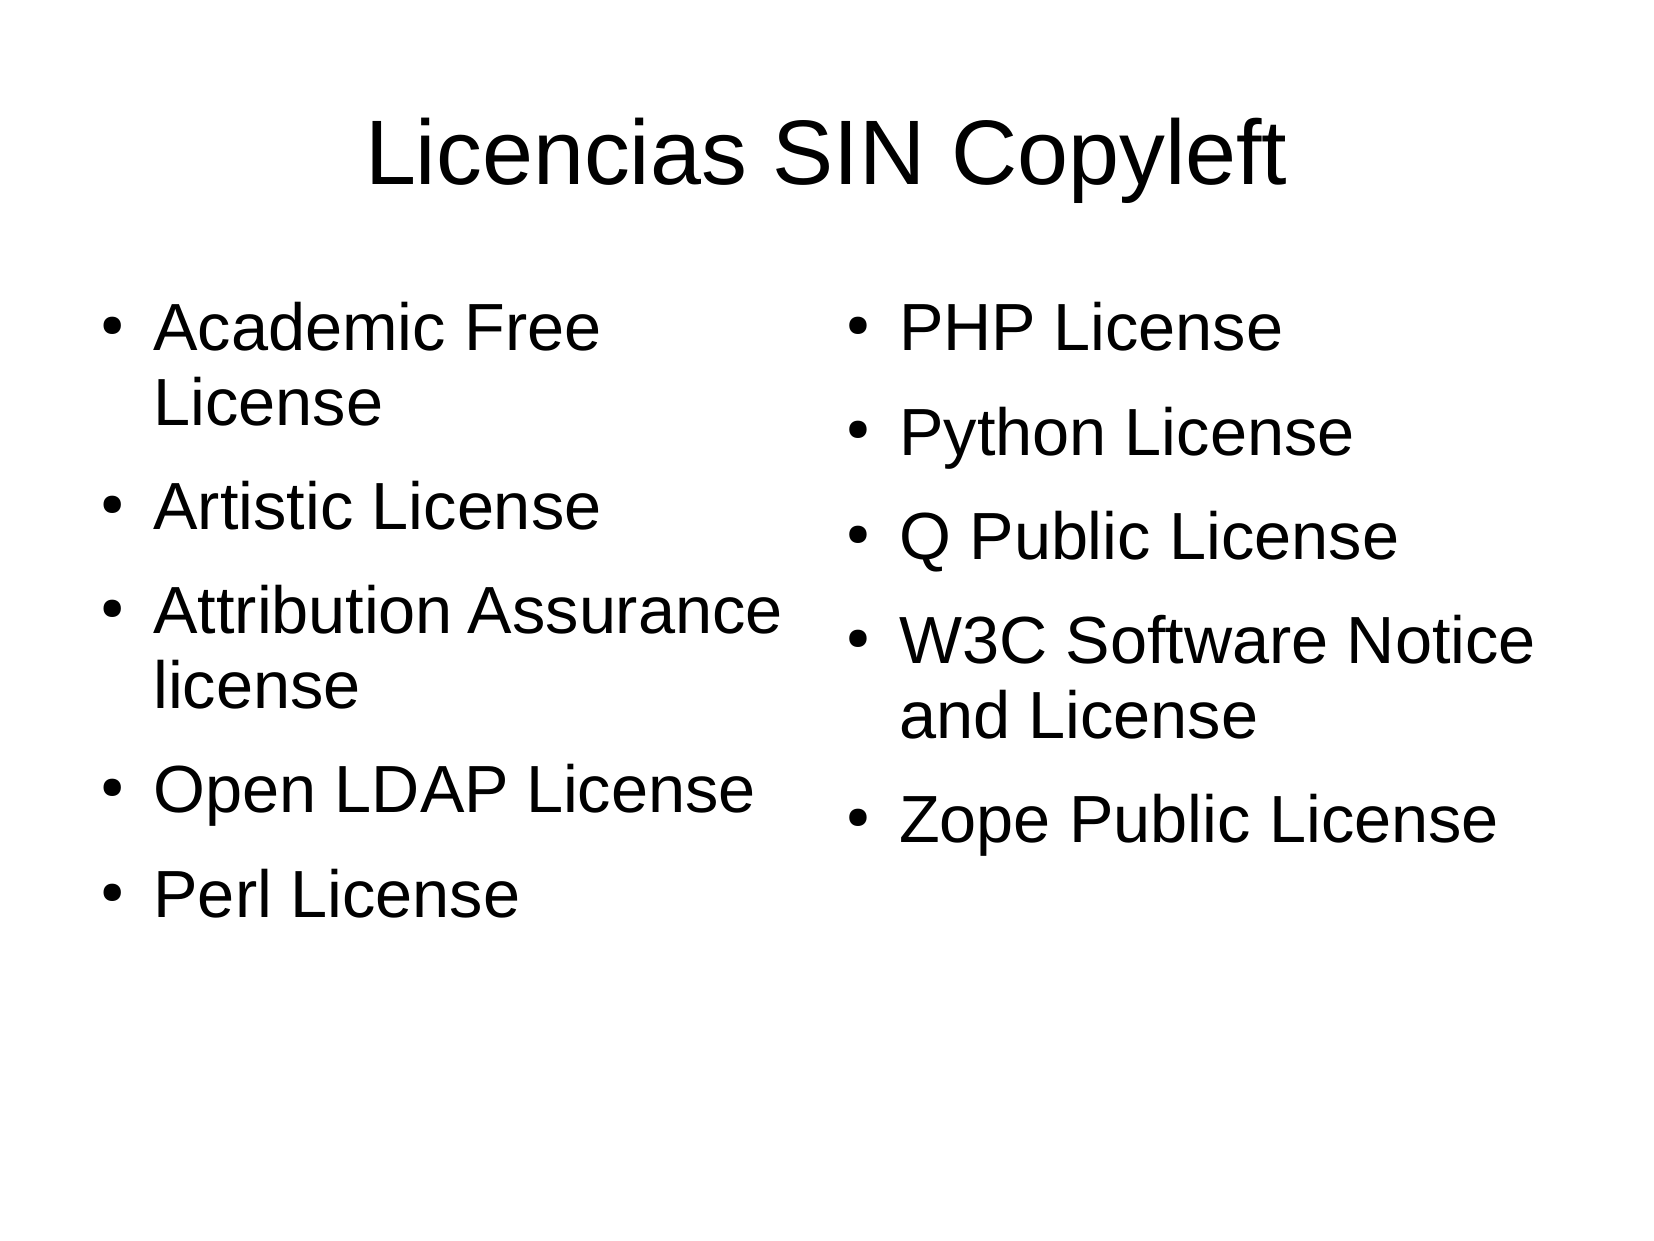

Licencias SIN Copyleft
# Academic Free License
Artistic License
Attribution Assurance license
Open LDAP License
Perl License
PHP License
Python License
Q Public License
W3C Software Notice and License
Zope Public License